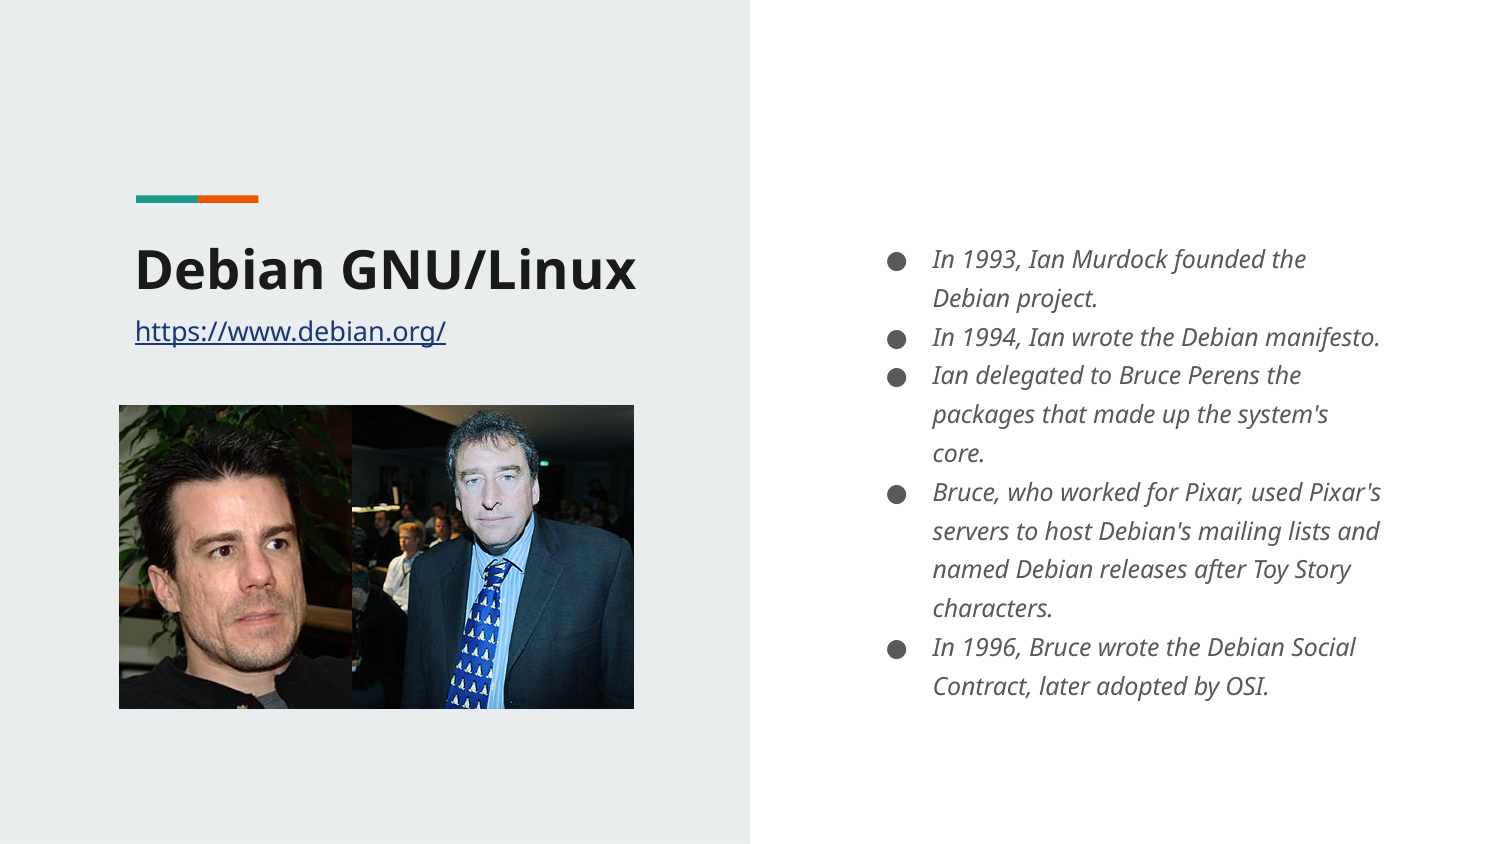

# Debian GNU/Linux
In 1993, Ian Murdock founded the Debian project.
In 1994, Ian wrote the Debian manifesto.
Ian delegated to Bruce Perens the packages that made up the system's core.
Bruce, who worked for Pixar, used Pixar's servers to host Debian's mailing lists and named Debian releases after Toy Story characters.
In 1996, Bruce wrote the Debian Social Contract, later adopted by OSI.
https://www.debian.org/